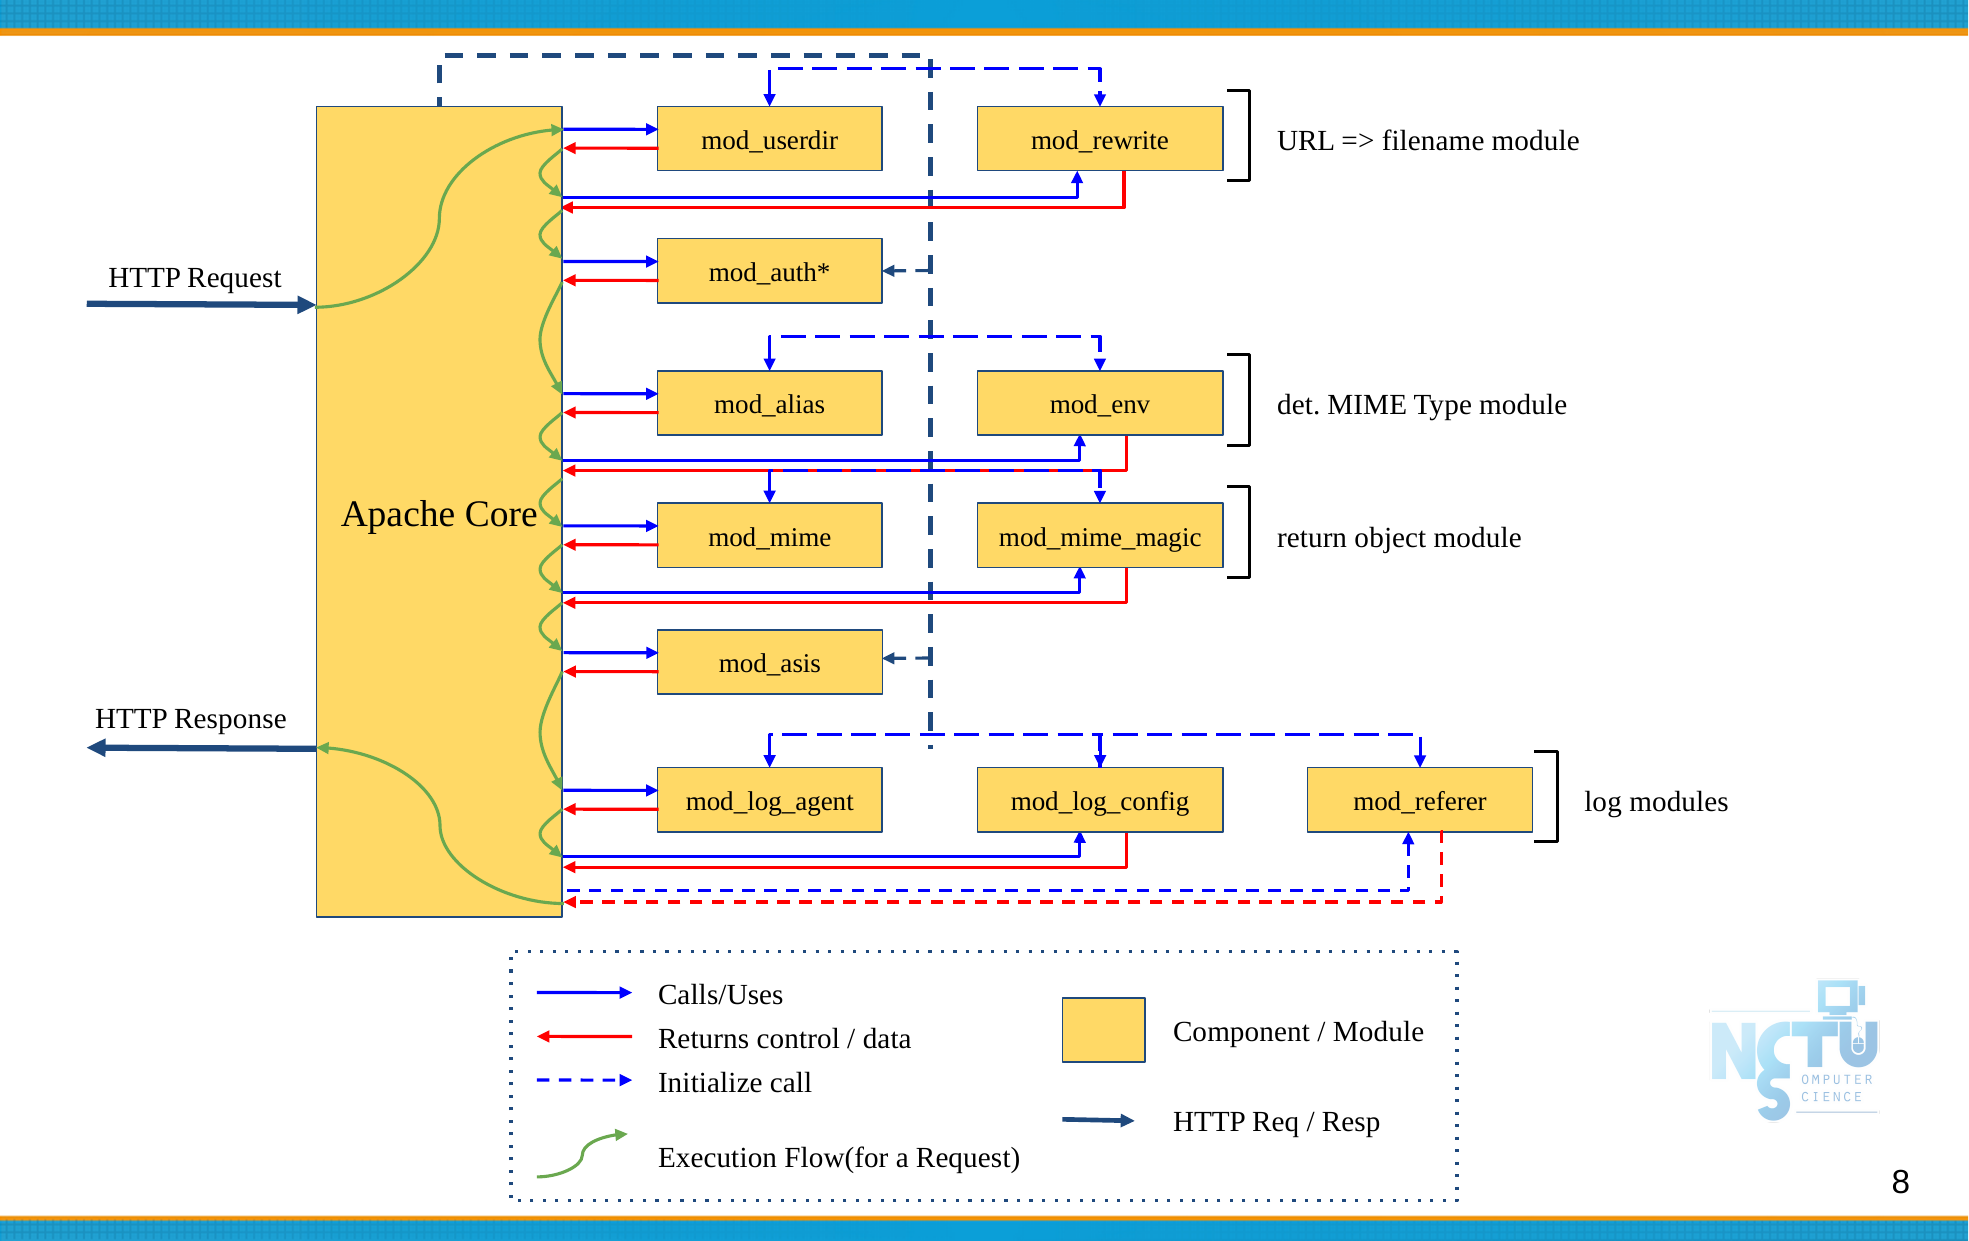

URL => filename module
Apache Core
mod_userdir
mod_rewrite
mod_auth*
HTTP Request
det. MIME Type module
mod_alias
mod_env
return object module
mod_mime
mod_mime_magic
mod_asis
HTTP Response
log modules
mod_log_agent
mod_log_config
mod_referer
Calls/Uses
Component / Module
Returns control / data
Initialize call
HTTP Req / Resp
Execution Flow(for a Request)